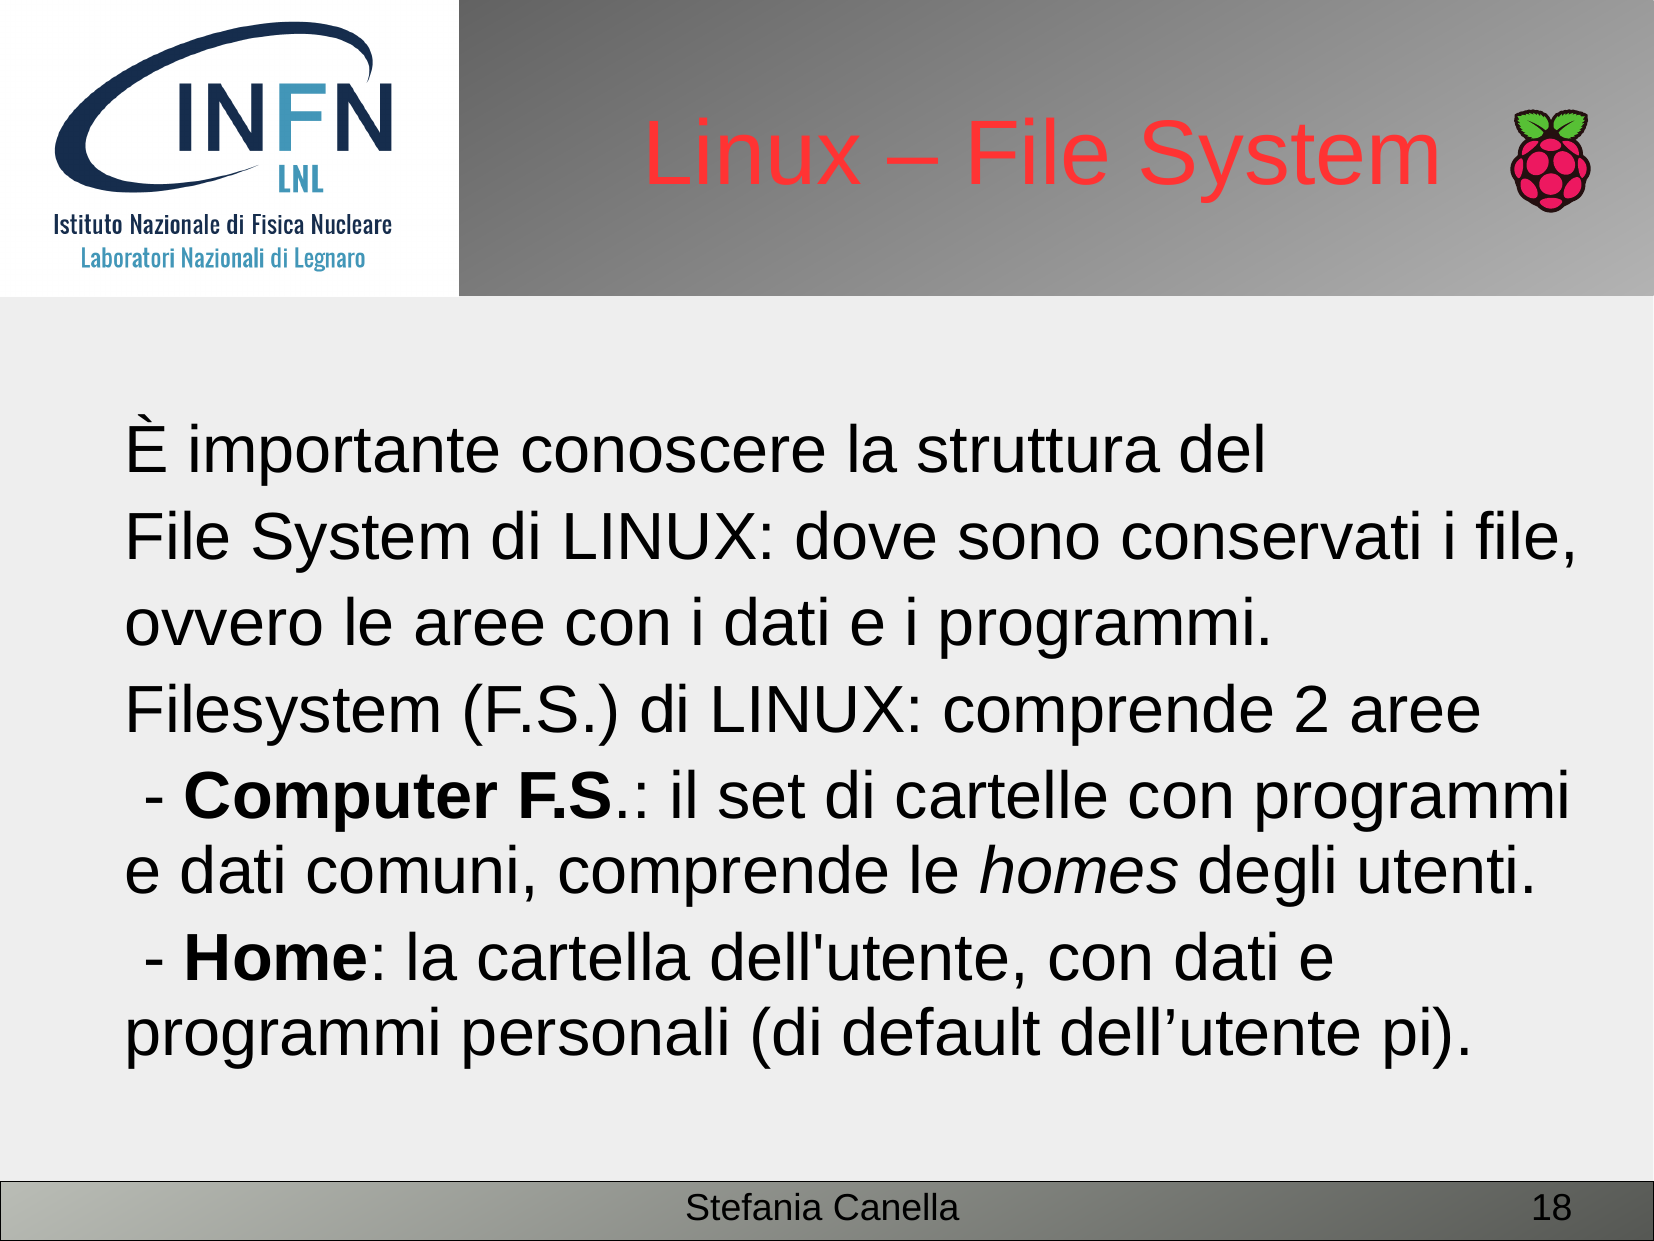

# Linux – File System
È importante conoscere la struttura del
File System di LINUX: dove sono conservati i file,
ovvero le aree con i dati e i programmi.
Filesystem (F.S.) di LINUX: comprende 2 aree
 - Computer F.S.: il set di cartelle con programmi e dati comuni, comprende le homes degli utenti.
 - Home: la cartella dell'utente, con dati e programmi personali (di default dell’utente pi).
Stefania Canella